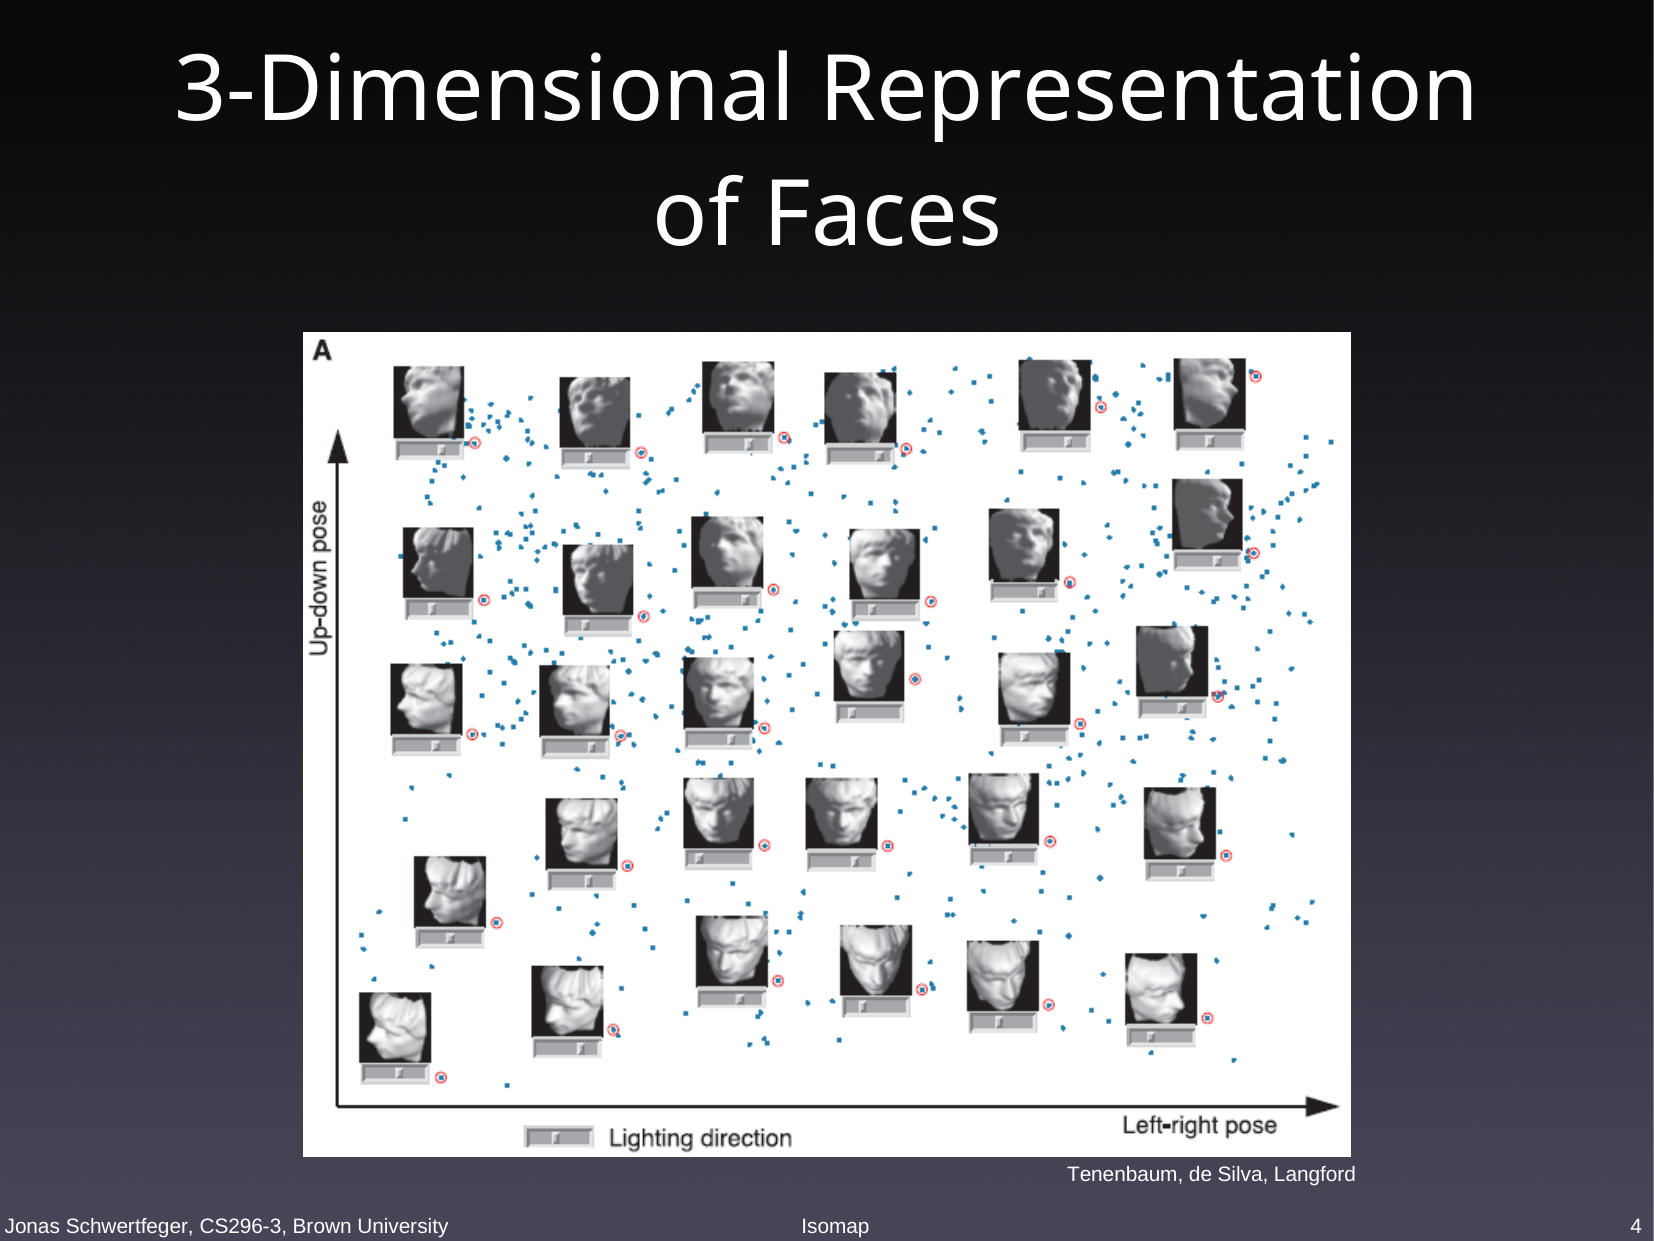

# 3-Dimensional Representation of Faces
Tenenbaum, de Silva, Langford